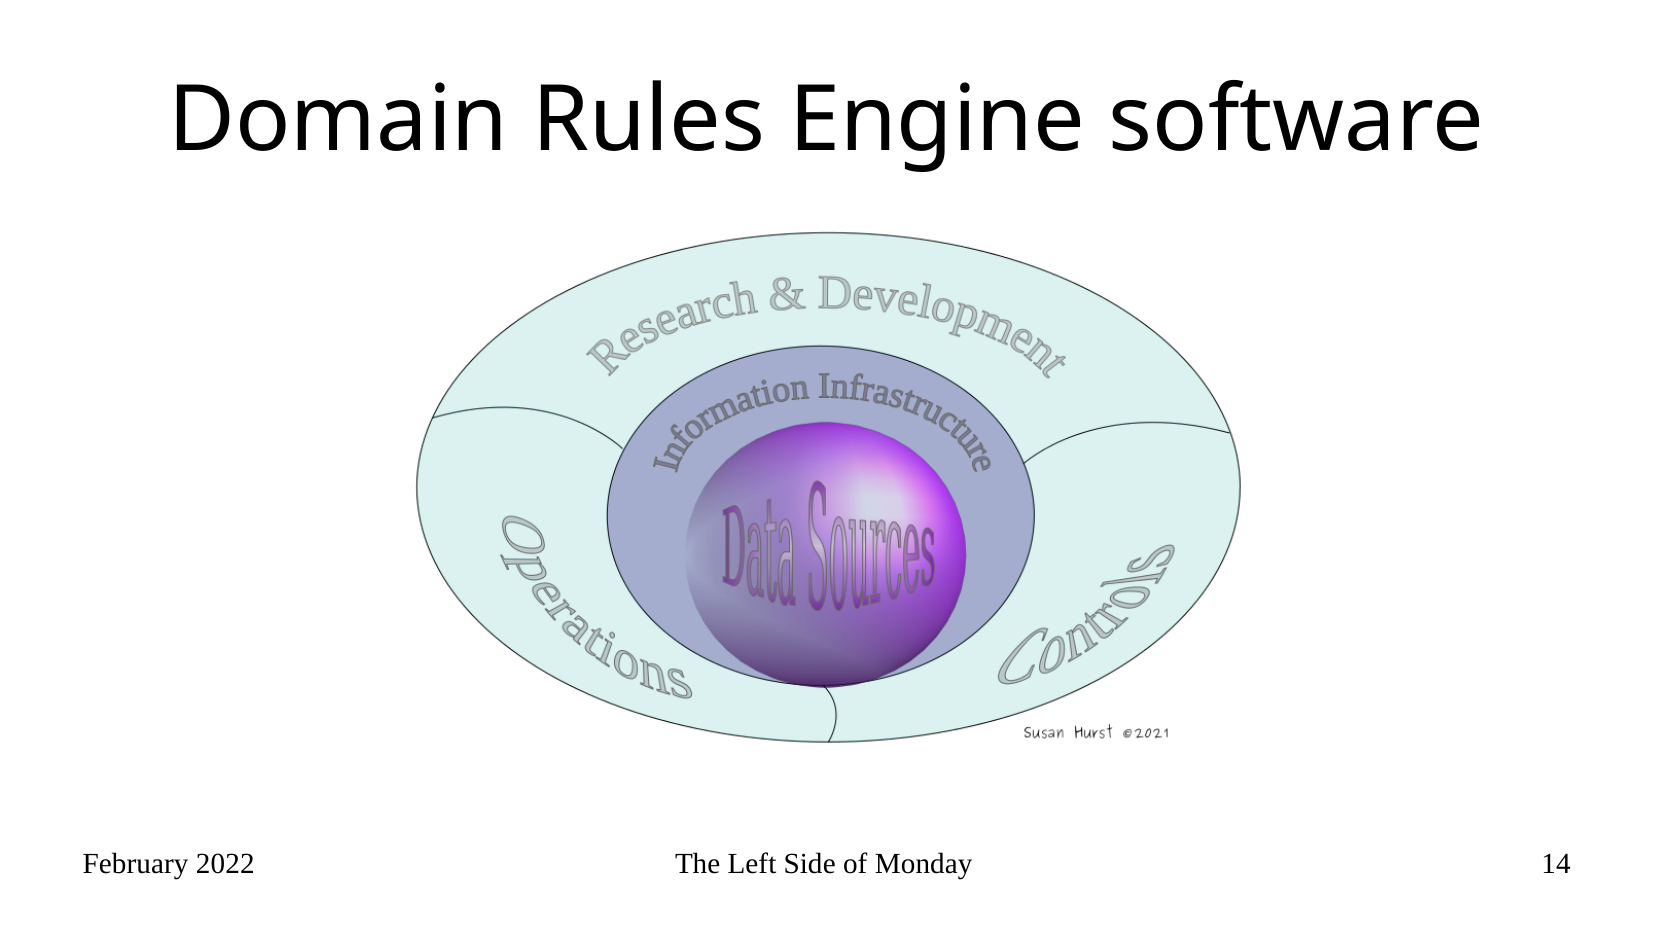

# Domain Rules Engine software
February 2022
The Left Side of Monday
14